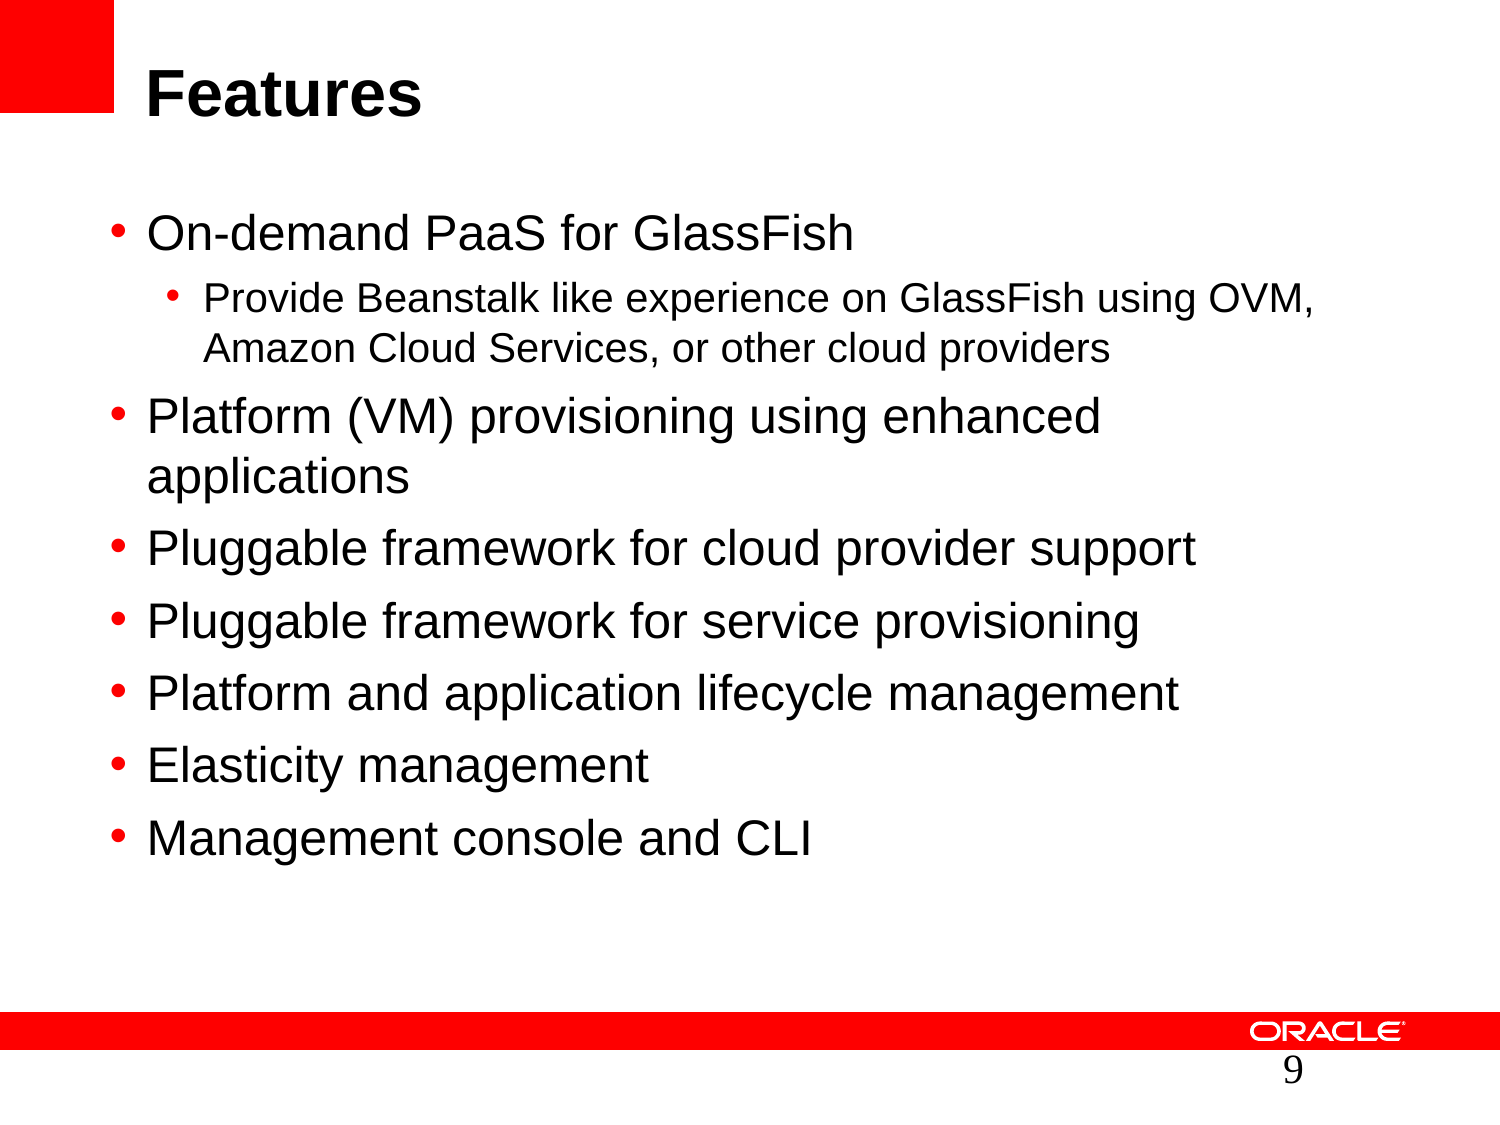

Features
# On-demand PaaS for GlassFish
Provide Beanstalk like experience on GlassFish using OVM, Amazon Cloud Services, or other cloud providers
Platform (VM) provisioning using enhanced applications
Pluggable framework for cloud provider support
Pluggable framework for service provisioning
Platform and application lifecycle management
Elasticity management
Management console and CLI
9